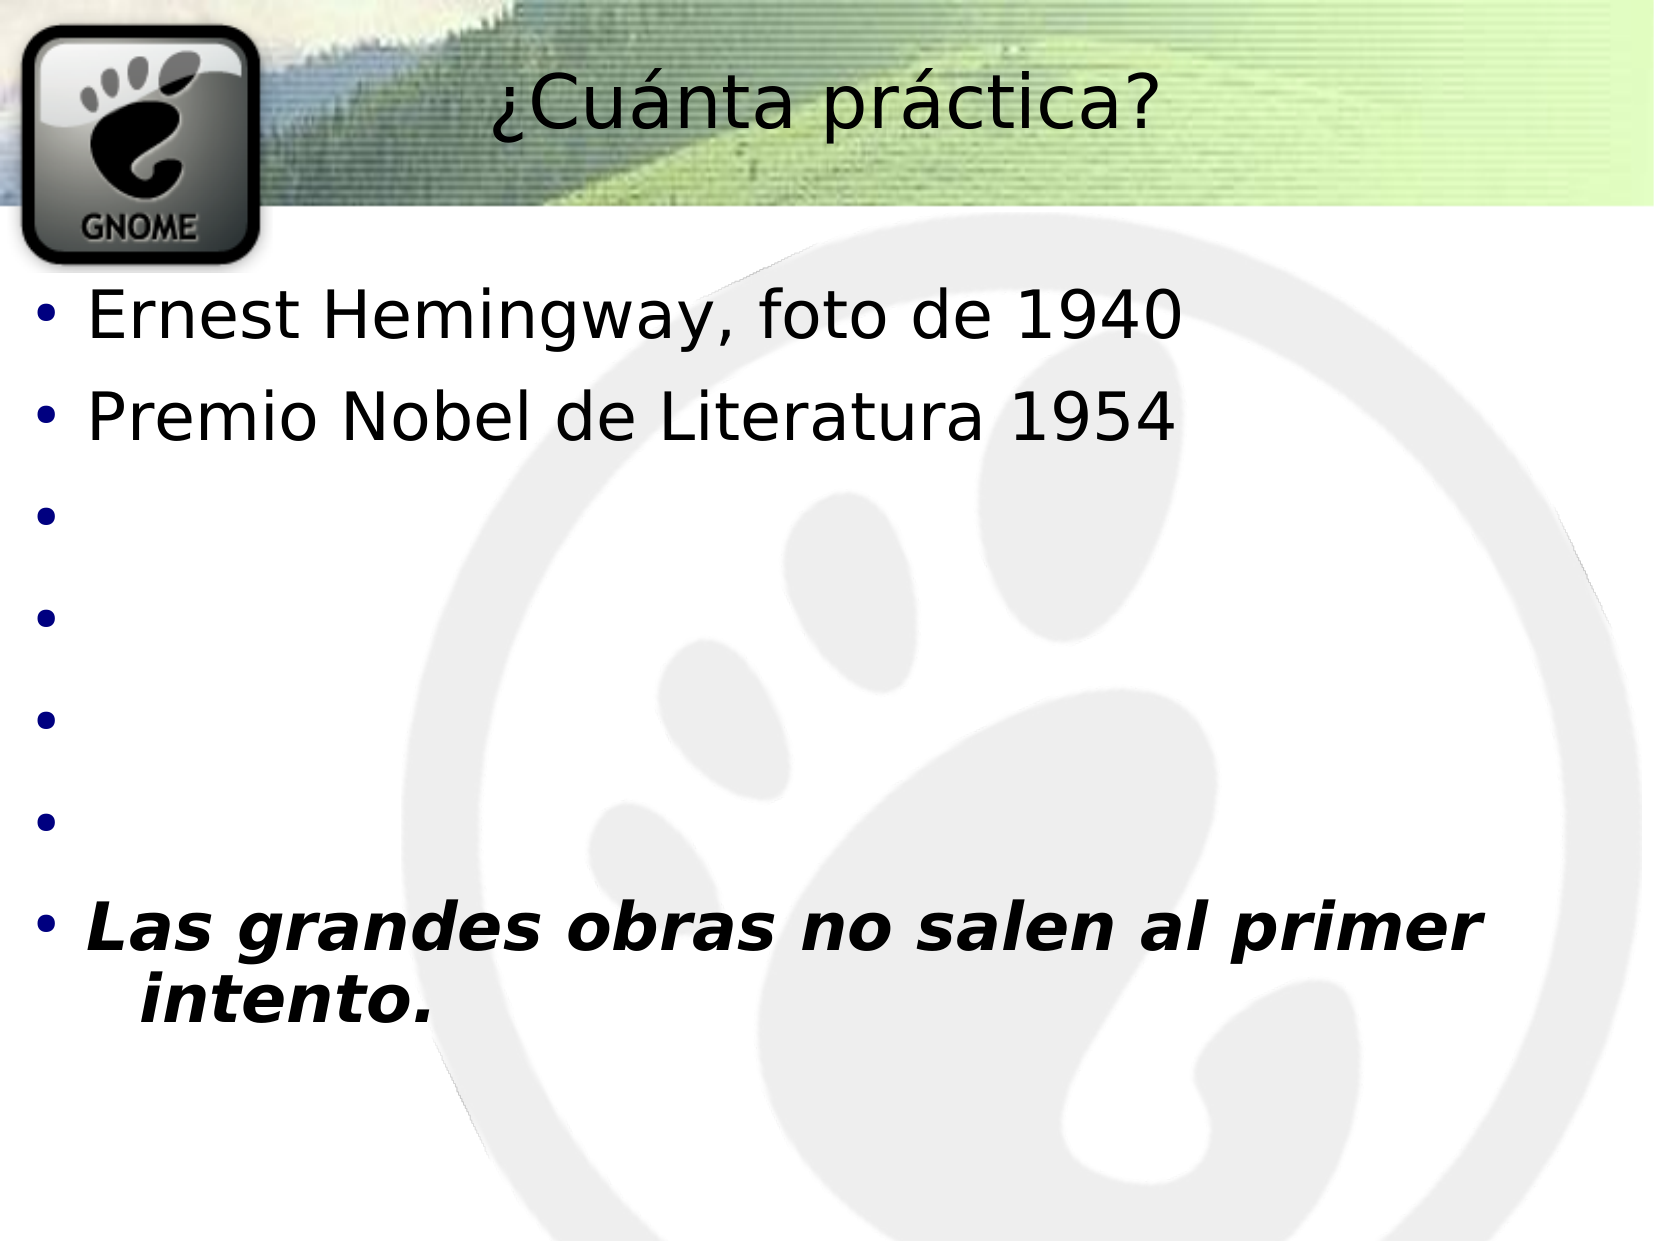

# ¿Cuánta práctica?
Ernest Hemingway, foto de 1940
Premio Nobel de Literatura 1954
Las grandes obras no salen al primer intento.